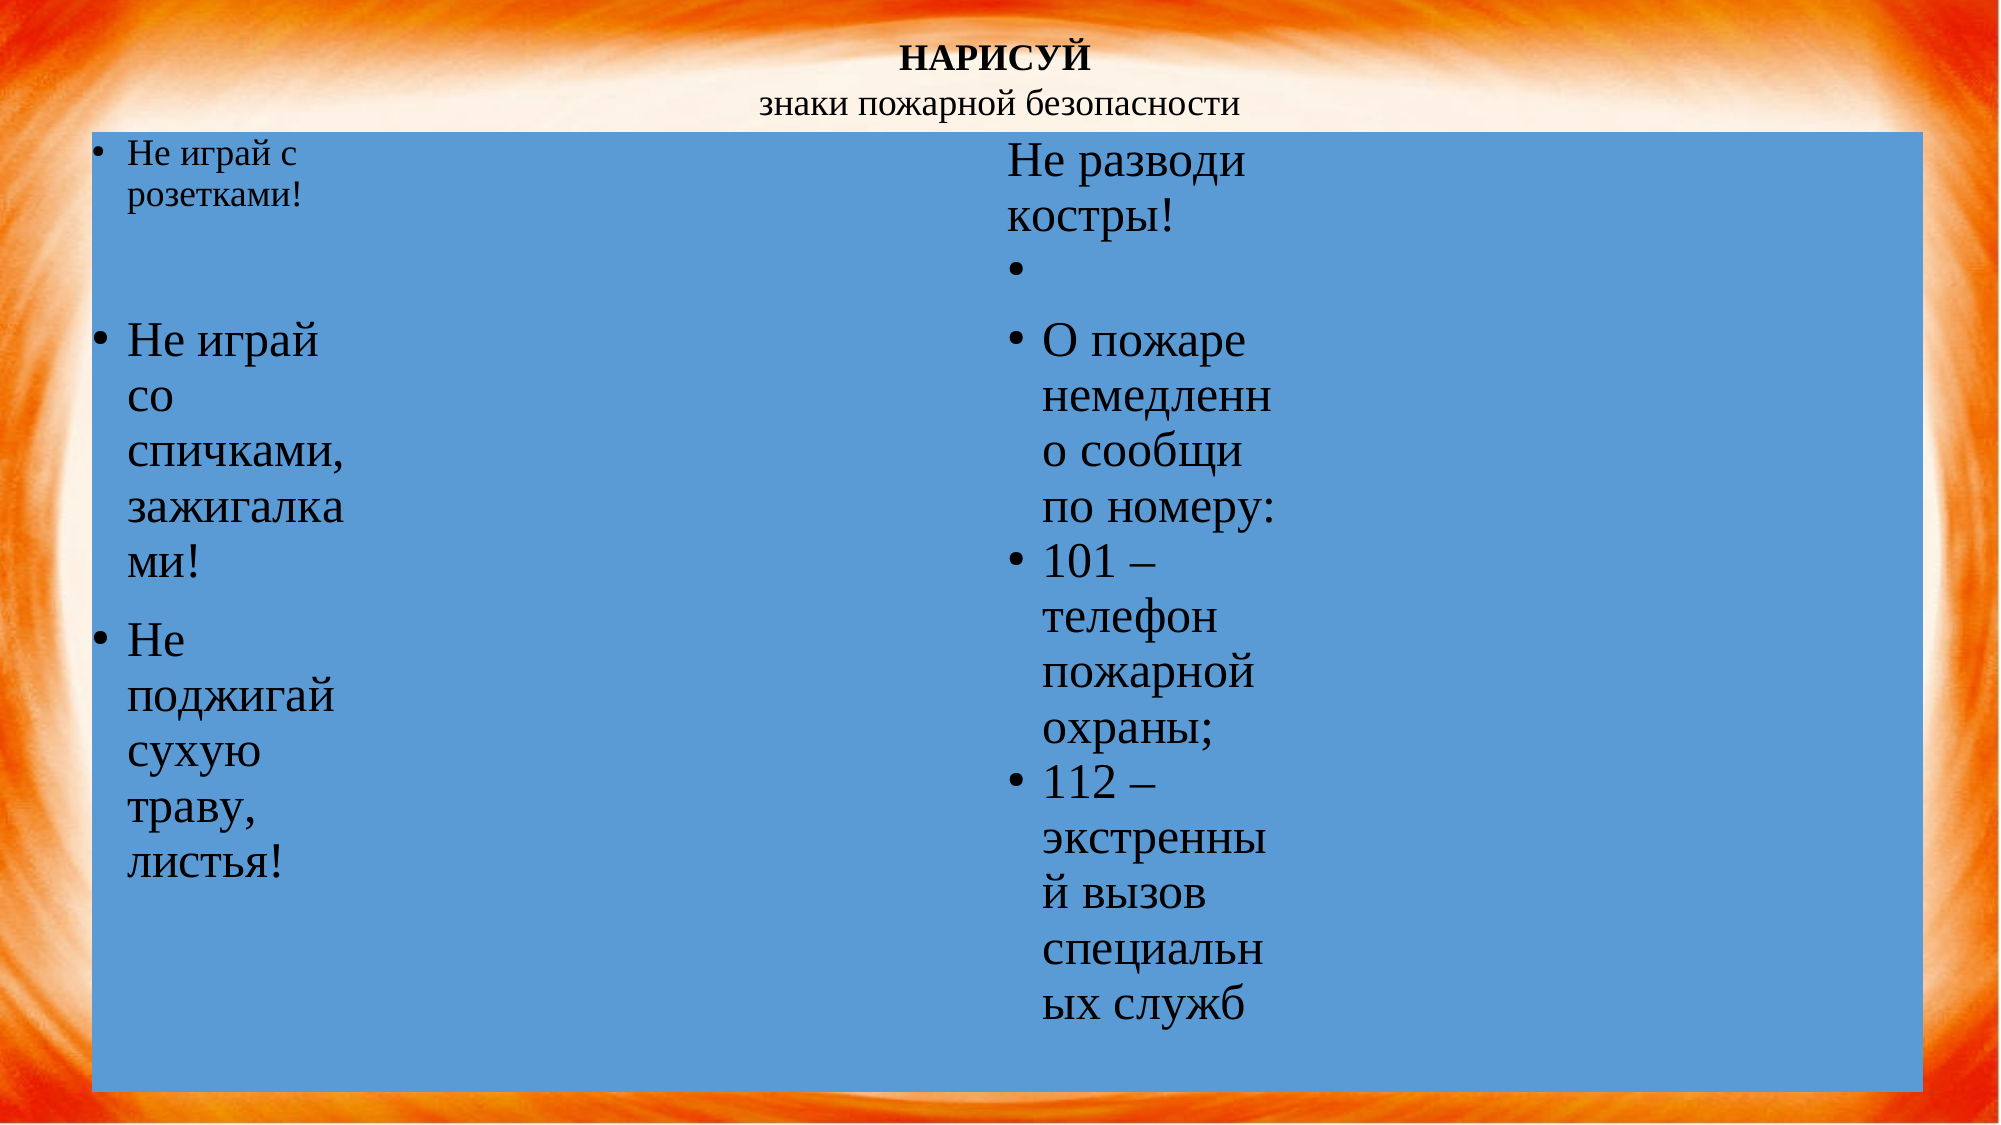

НАРИСУЙ
знаки пожарной безопасности
| Не играй с розетками! | | Не разводи костры! | |
| --- | --- | --- | --- |
| Не играй со спичками, зажигалками! | | О пожаре немедленно сообщи по номеру: 101 – телефон пожарной охраны; 112 – экстренный вызов специальных служб | |
| Не поджигай сухую траву, листья! | | | |